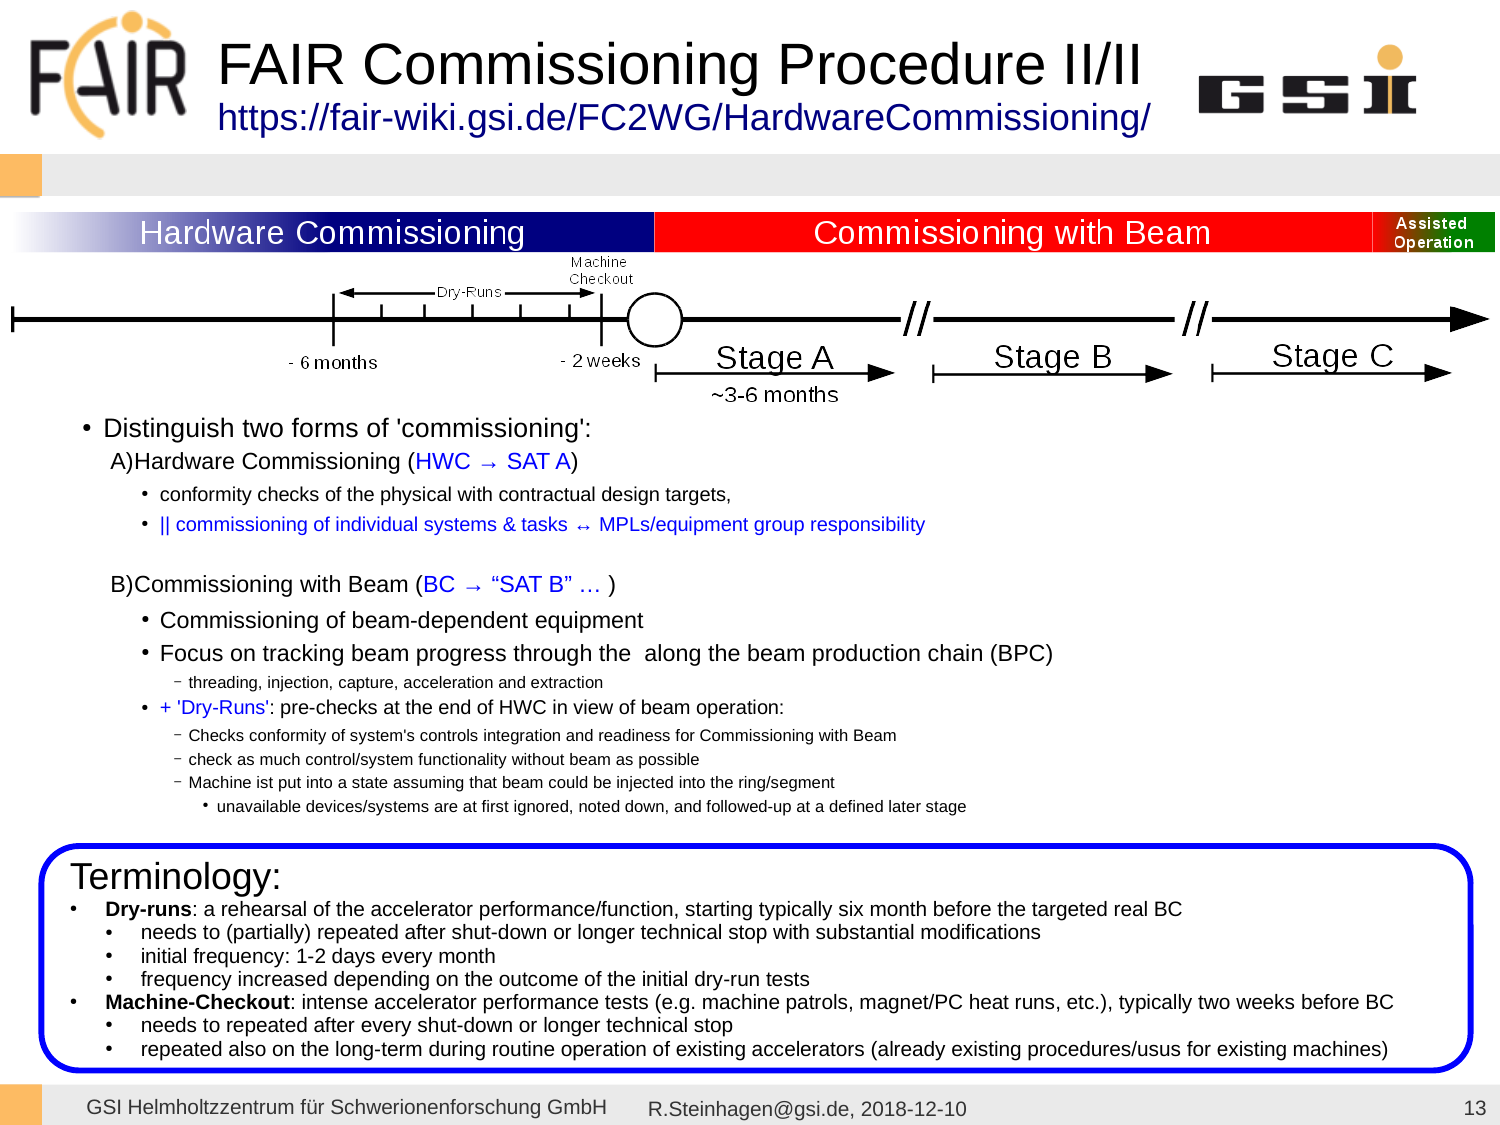

# FAIR Commissioning Procedure II/II https://fair-wiki.gsi.de/FC2WG/HardwareCommissioning/
Distinguish two forms of 'commissioning':
Hardware Commissioning (HWC → SAT A)
conformity checks of the physical with contractual design targets,
|| commissioning of individual systems & tasks ↔ MPLs/equipment group responsibility
Commissioning with Beam (BC → “SAT B” … )
Commissioning of beam-dependent equipment
Focus on tracking beam progress through the along the beam production chain (BPC)
threading, injection, capture, acceleration and extraction
+ 'Dry-Runs': pre-checks at the end of HWC in view of beam operation:
Checks conformity of system's controls integration and readiness for Commissioning with Beam
check as much control/system functionality without beam as possible
Machine ist put into a state assuming that beam could be injected into the ring/segment
unavailable devices/systems are at first ignored, noted down, and followed-up at a defined later stage
Terminology:
Dry-runs: a rehearsal of the accelerator performance/function, starting typically six month before the targeted real BC
needs to (partially) repeated after shut-down or longer technical stop with substantial modifications
initial frequency: 1-2 days every month
frequency increased depending on the outcome of the initial dry-run tests
Machine-Checkout: intense accelerator performance tests (e.g. machine patrols, magnet/PC heat runs, etc.), typically two weeks before BC
needs to repeated after every shut-down or longer technical stop
repeated also on the long-term during routine operation of existing accelerators (already existing procedures/usus for existing machines)